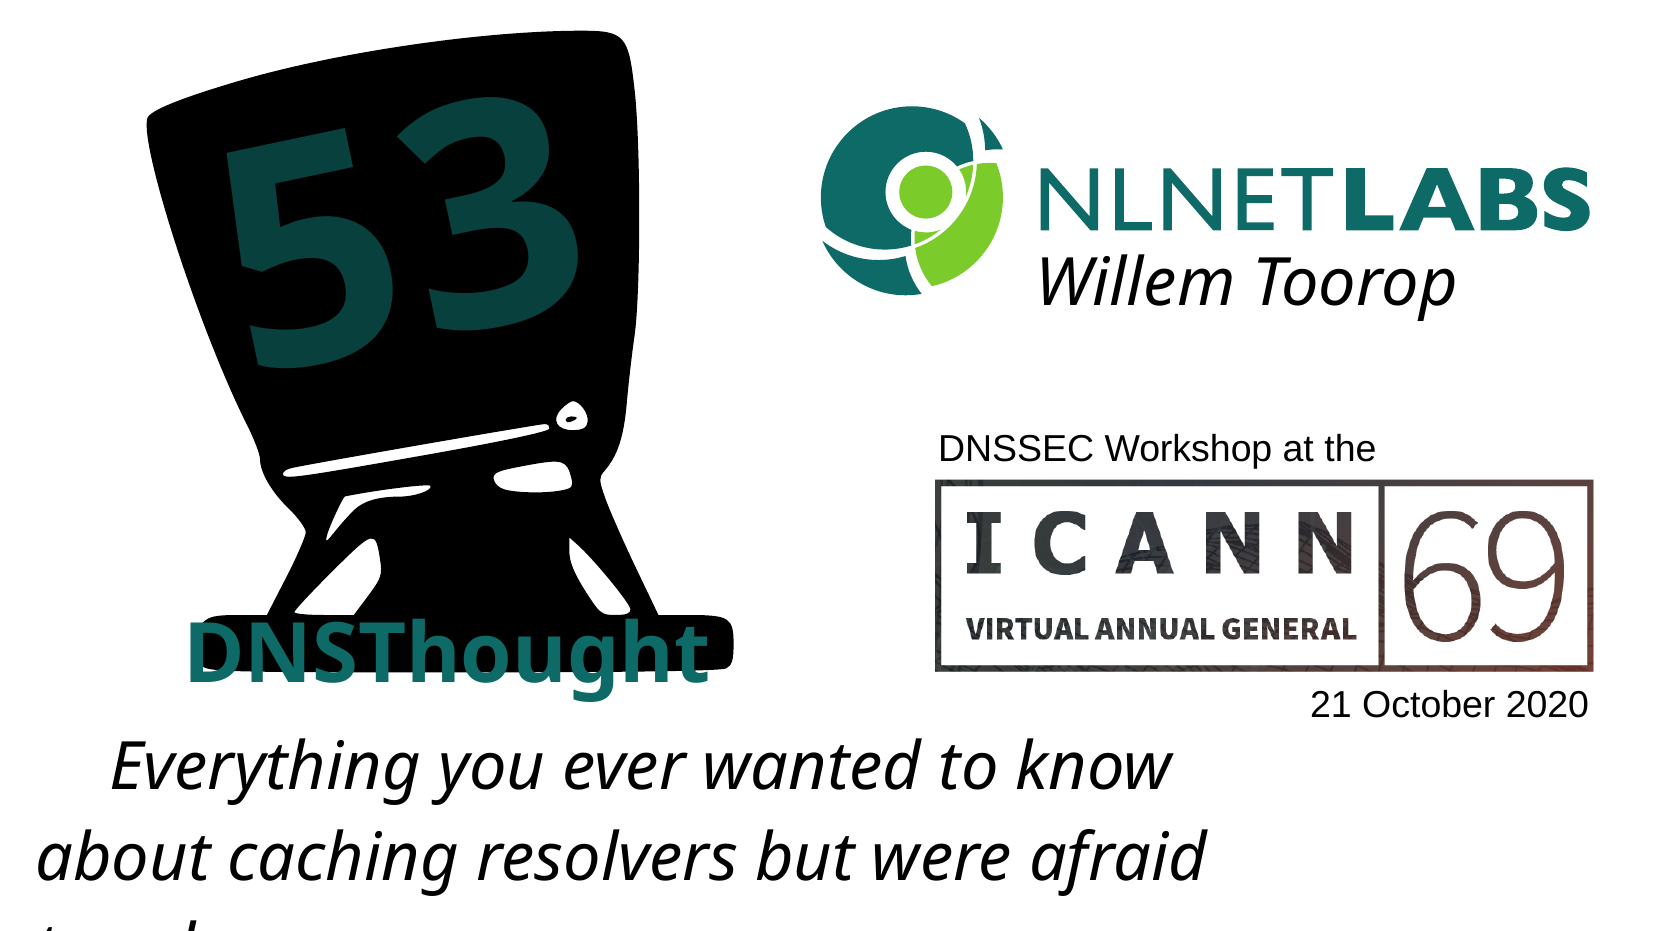

Willem Toorop
DNSSEC Workshop at the
# DNSThought Everything you ever wanted to know about caching resolvers but were afraid to ask
21 October 2020